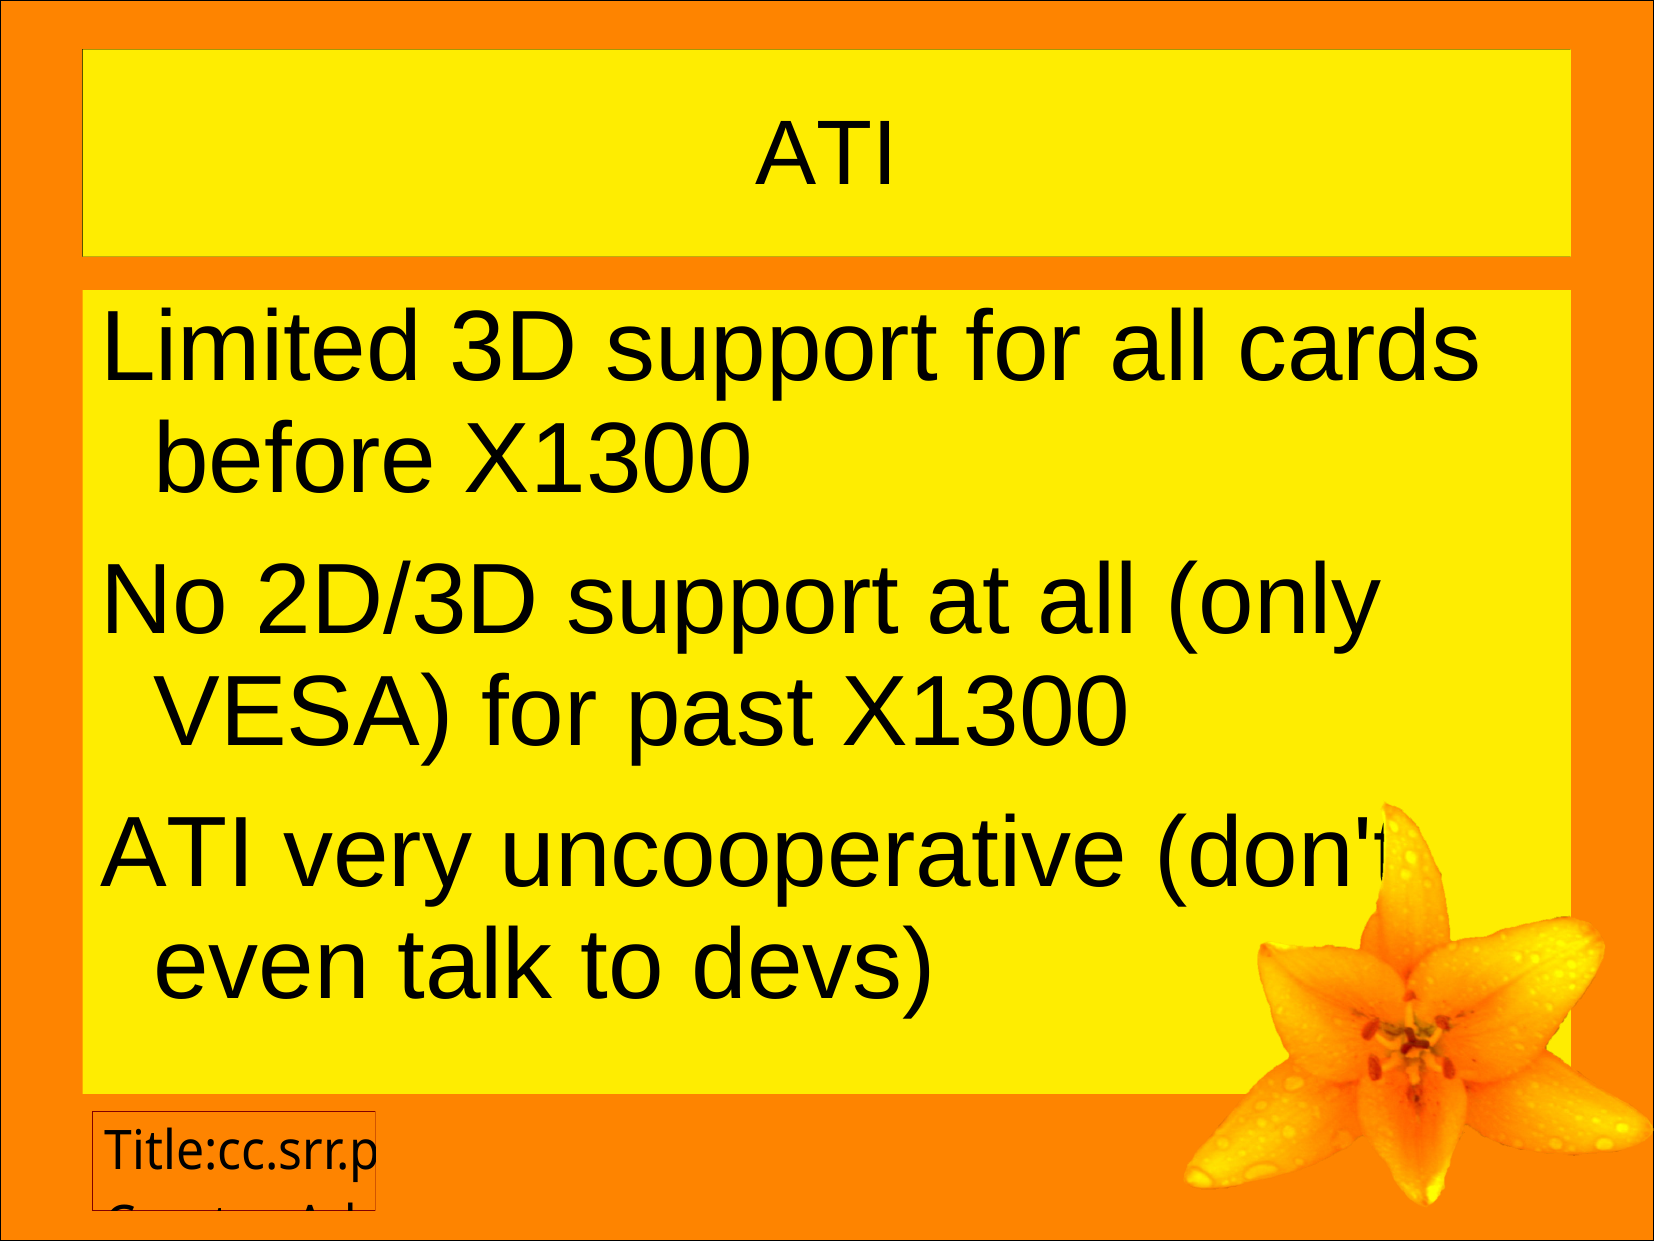

# ATI
Limited 3D support for all cards before X1300
No 2D/3D support at all (only VESA) for past X1300
ATI very uncooperative (don't even talk to devs)